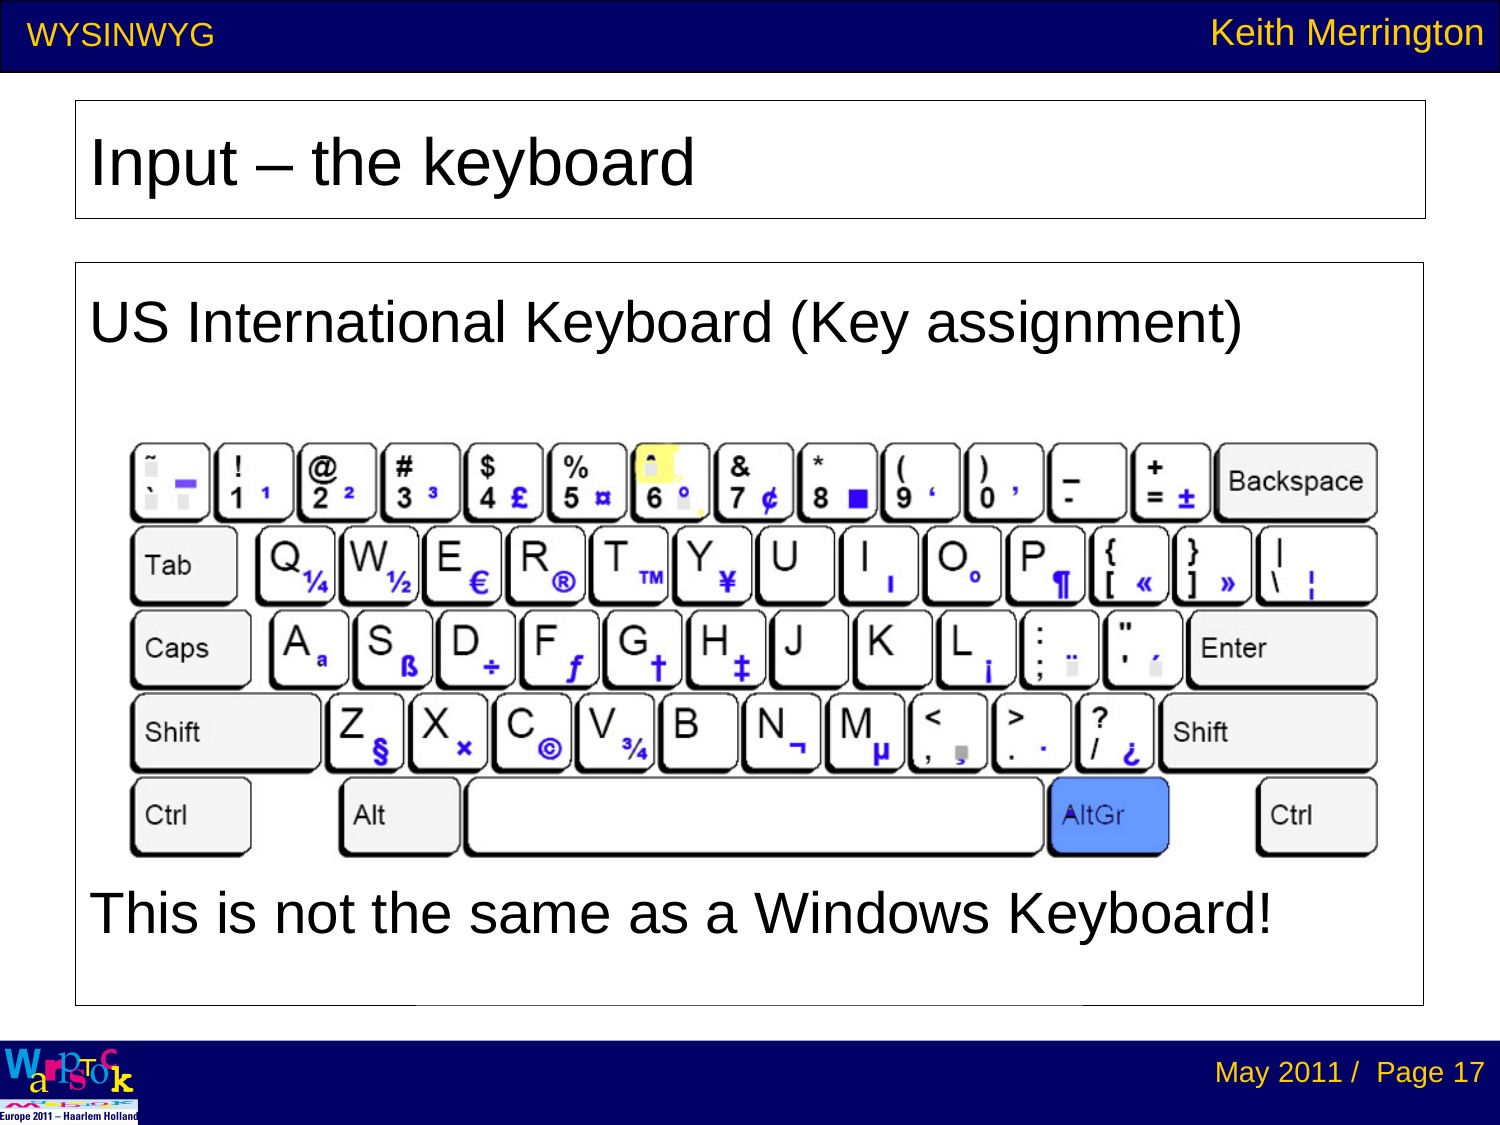

# Input – the keyboard
US International Keyboard (Key assignment)
This is not the same as a Windows Keyboard!